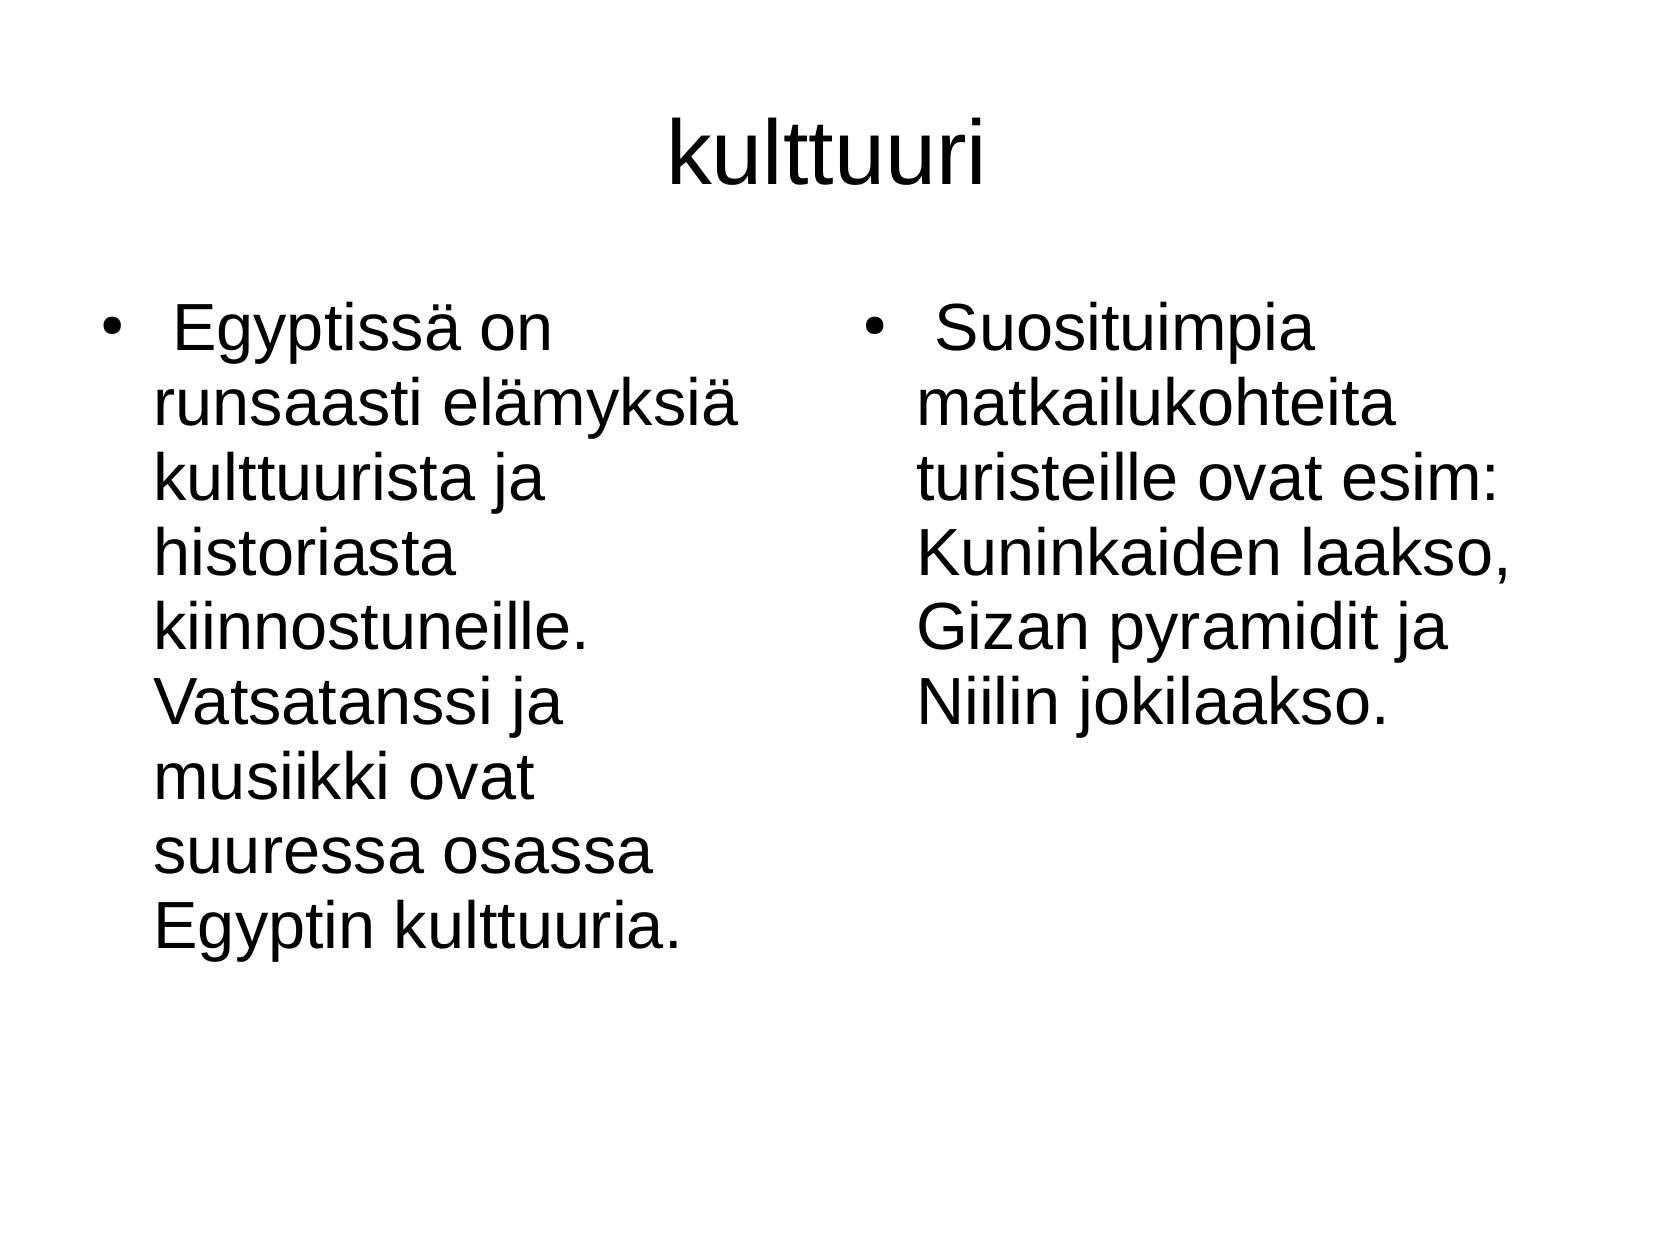

# kulttuuri
 Egyptissä on runsaasti elämyksiä kulttuurista ja historiasta kiinnostuneille. Vatsatanssi ja musiikki ovat suuressa osassa Egyptin kulttuuria.
 Suosituimpia matkailukohteita turisteille ovat esim: Kuninkaiden laakso, Gizan pyramidit ja Niilin jokilaakso.